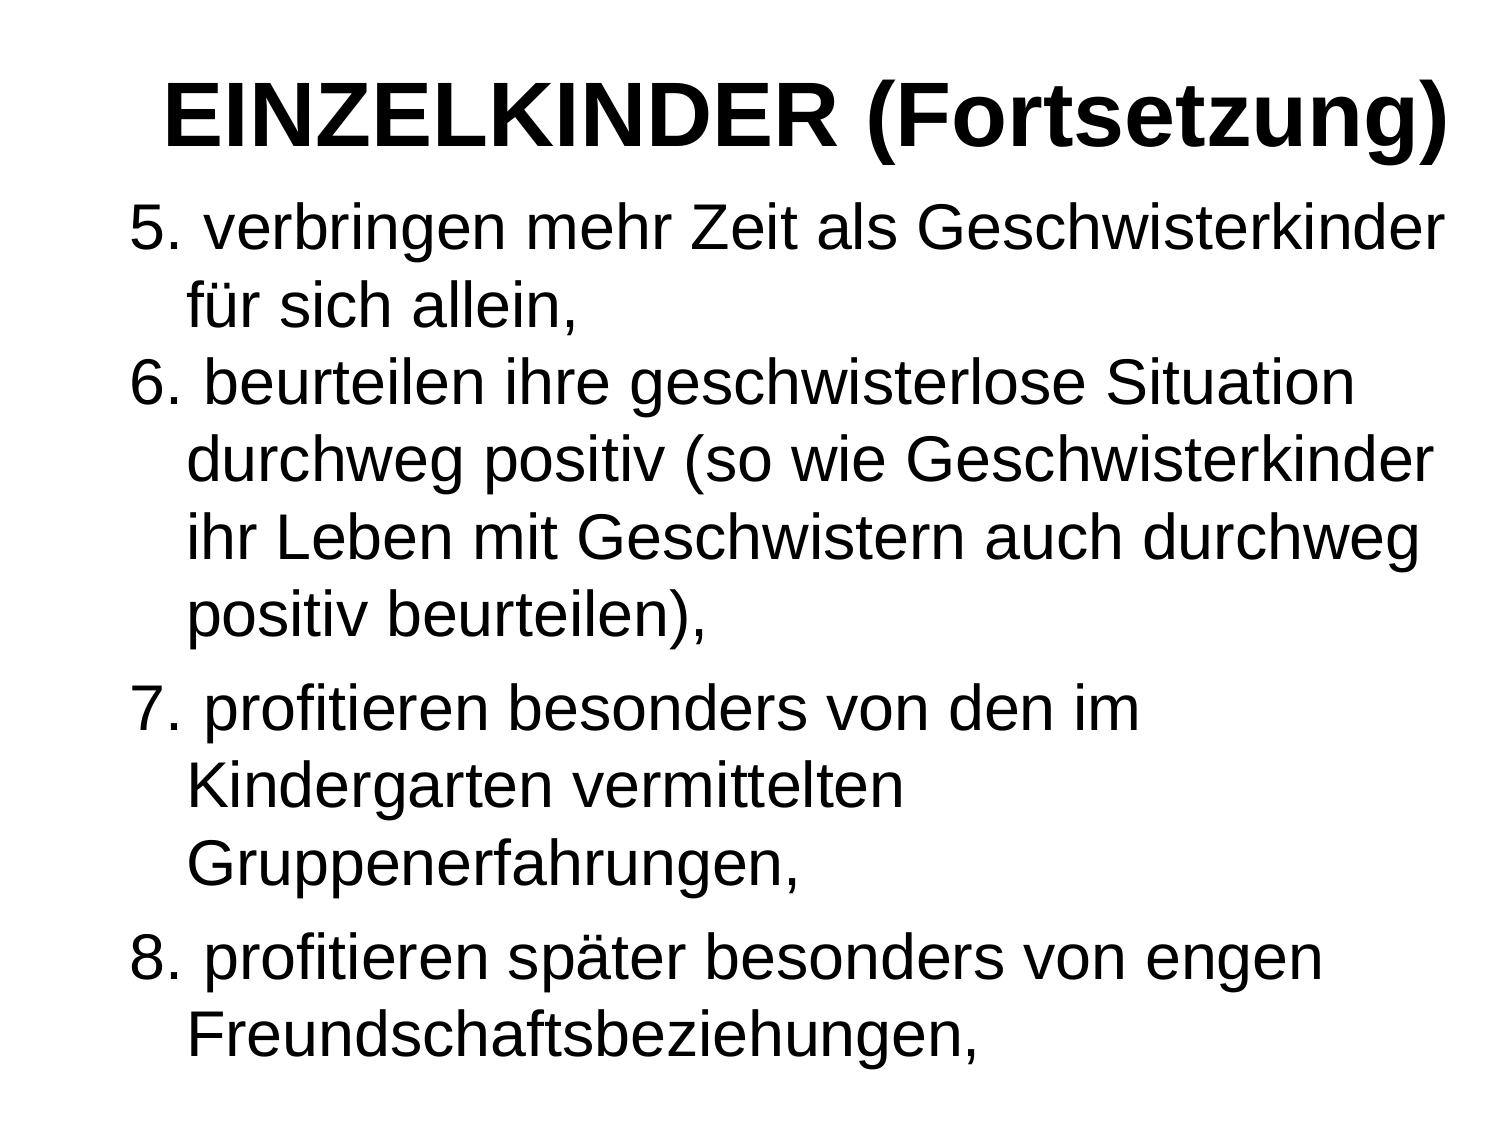

Einzelkinder (Fortsetzung)
EINZELKINDER (Fortsetzung)
5. 	verbringen mehr Zeit als Geschwisterkinder für sich allein,
6. 	beurteilen ihre geschwisterlose Situation durchweg positiv (so wie Geschwisterkinder ihr Leben mit Geschwistern auch durchweg positiv beurteilen),
7. 	profitieren besonders von den im Kindergarten vermittelten Gruppenerfahrungen,
8. 	profitieren später besonders von engen 	Freundschaftsbeziehungen,
,